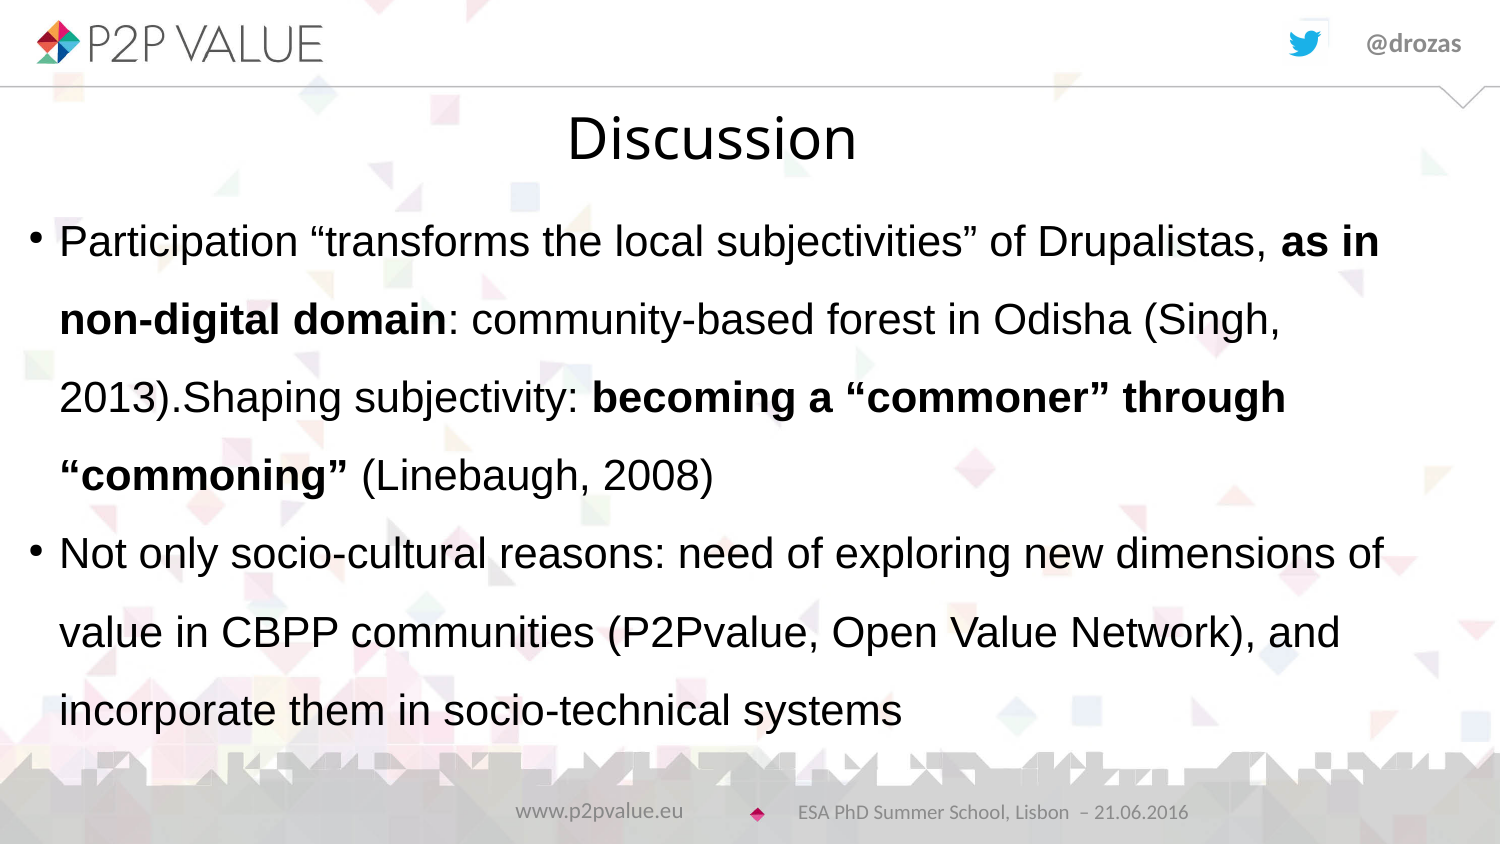

@drozas
# Discussion
Participation “transforms the local subjectivities” of Drupalistas, as in non-digital domain: community-based forest in Odisha (Singh, 2013).Shaping subjectivity: becoming a “commoner” through “commoning” (Linebaugh, 2008)
Not only socio-cultural reasons: need of exploring new dimensions of value in CBPP communities (P2Pvalue, Open Value Network), and incorporate them in socio-technical systems
ESA PhD Summer School, Lisbon – 21.06.2016
www.p2pvalue.eu